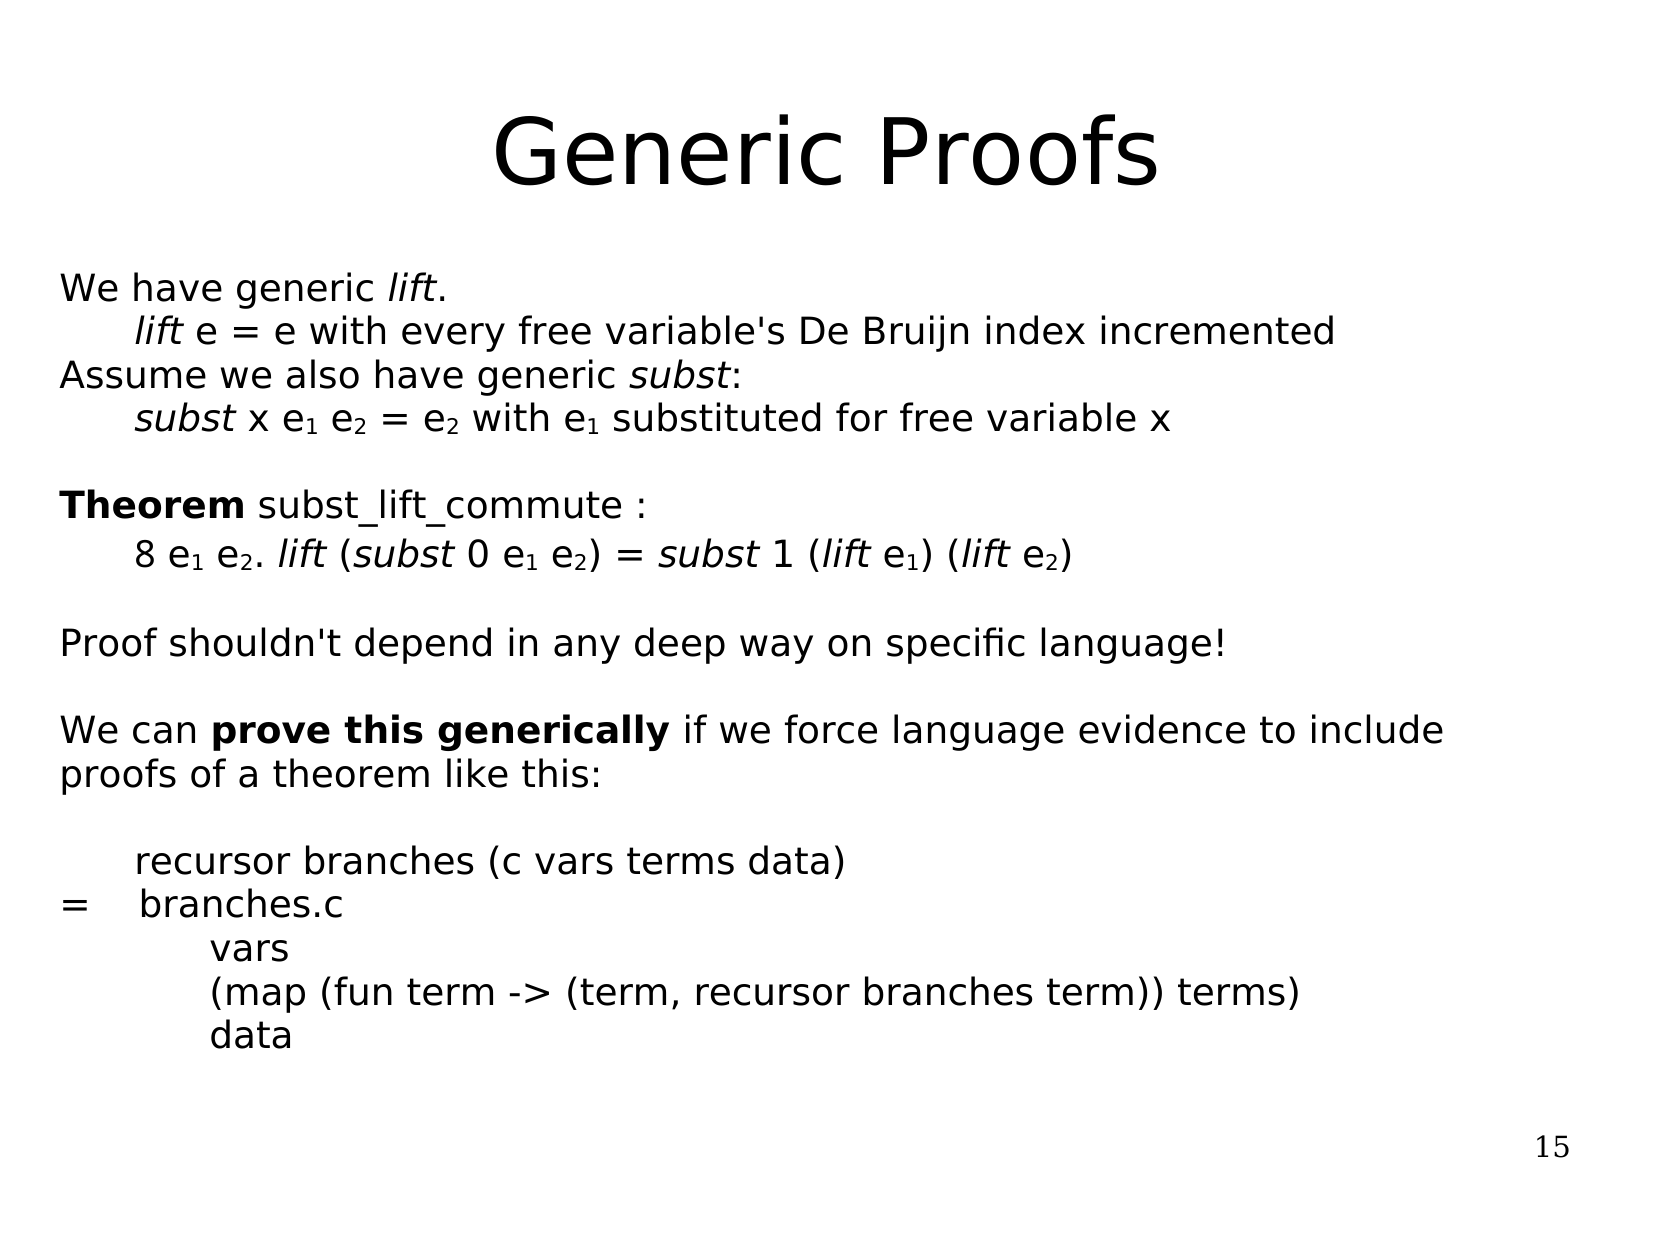

# Generic Proofs
We have generic lift.
	lift e = e with every free variable's De Bruijn index incremented
Assume we also have generic subst:
	subst x e1 e2 = e2 with e1 substituted for free variable x
Theorem subst_lift_commute :
	8 e1 e2. lift (subst 0 e1 e2) = subst 1 (lift e1) (lift e2)
Proof shouldn't depend in any deep way on specific language!
We can prove this generically if we force language evidence to include proofs of a theorem like this:
	recursor branches (c vars terms data)
= branches.c
		vars
		(map (fun term -> (term, recursor branches term)) terms)
		data
15